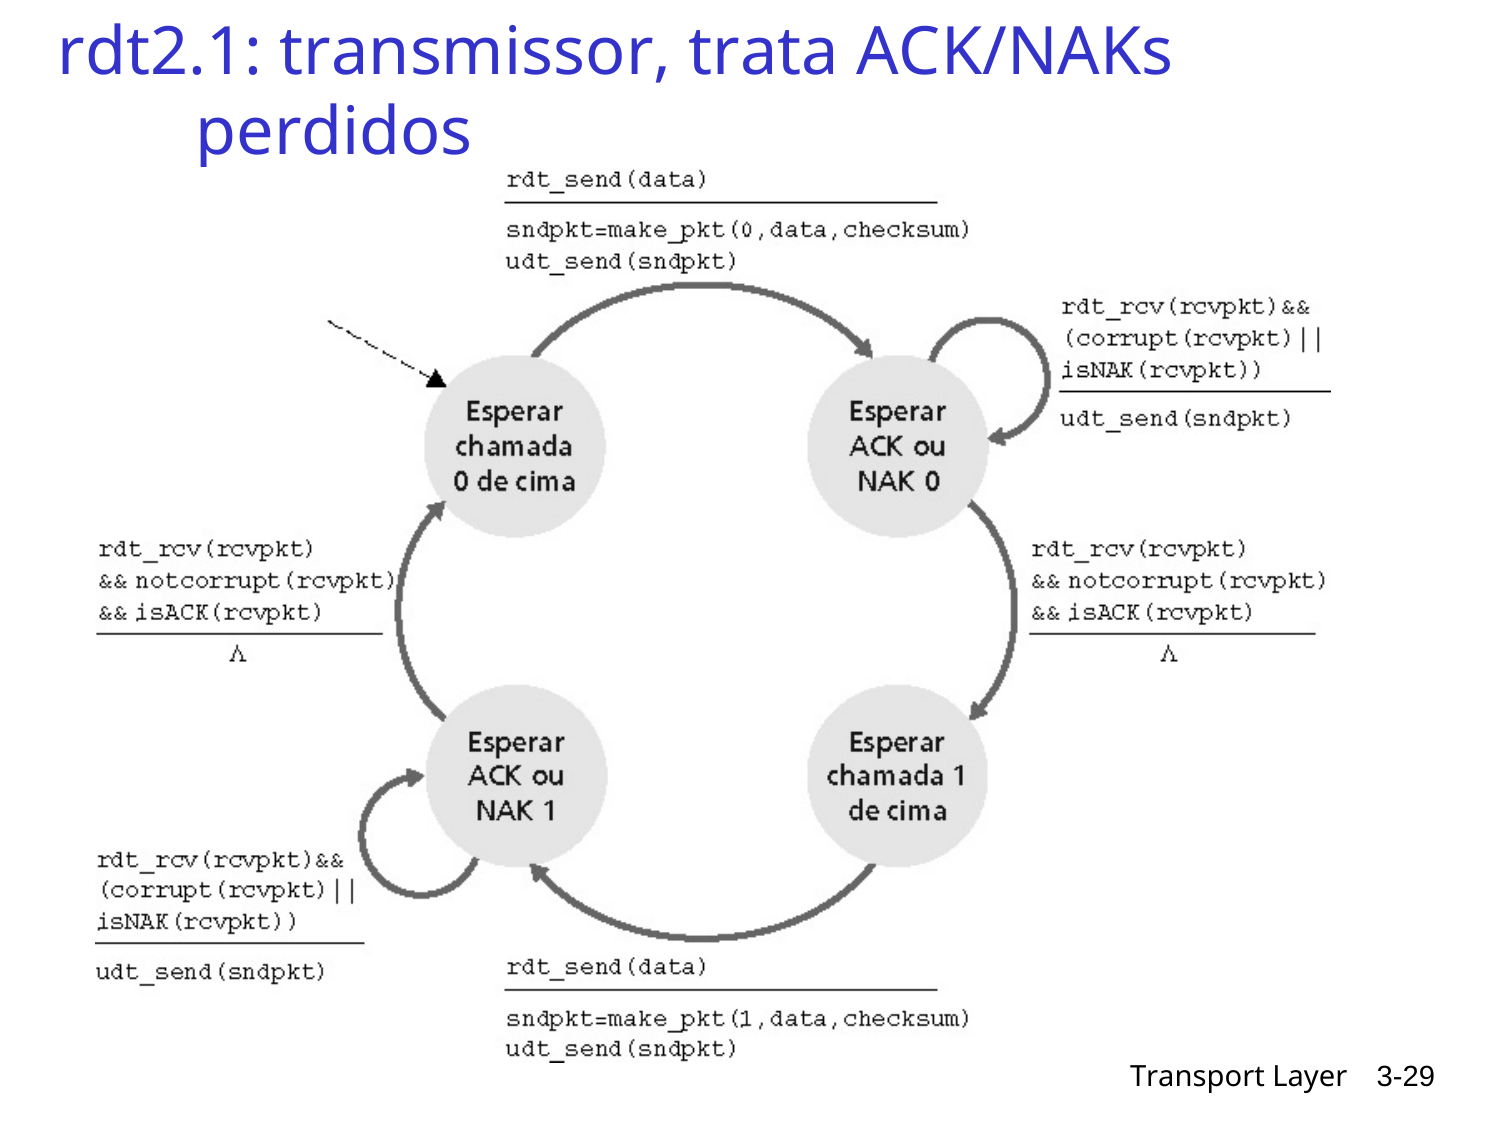

rdt2.1: transmissor, trata ACK/NAKs perdidos
Transport Layer